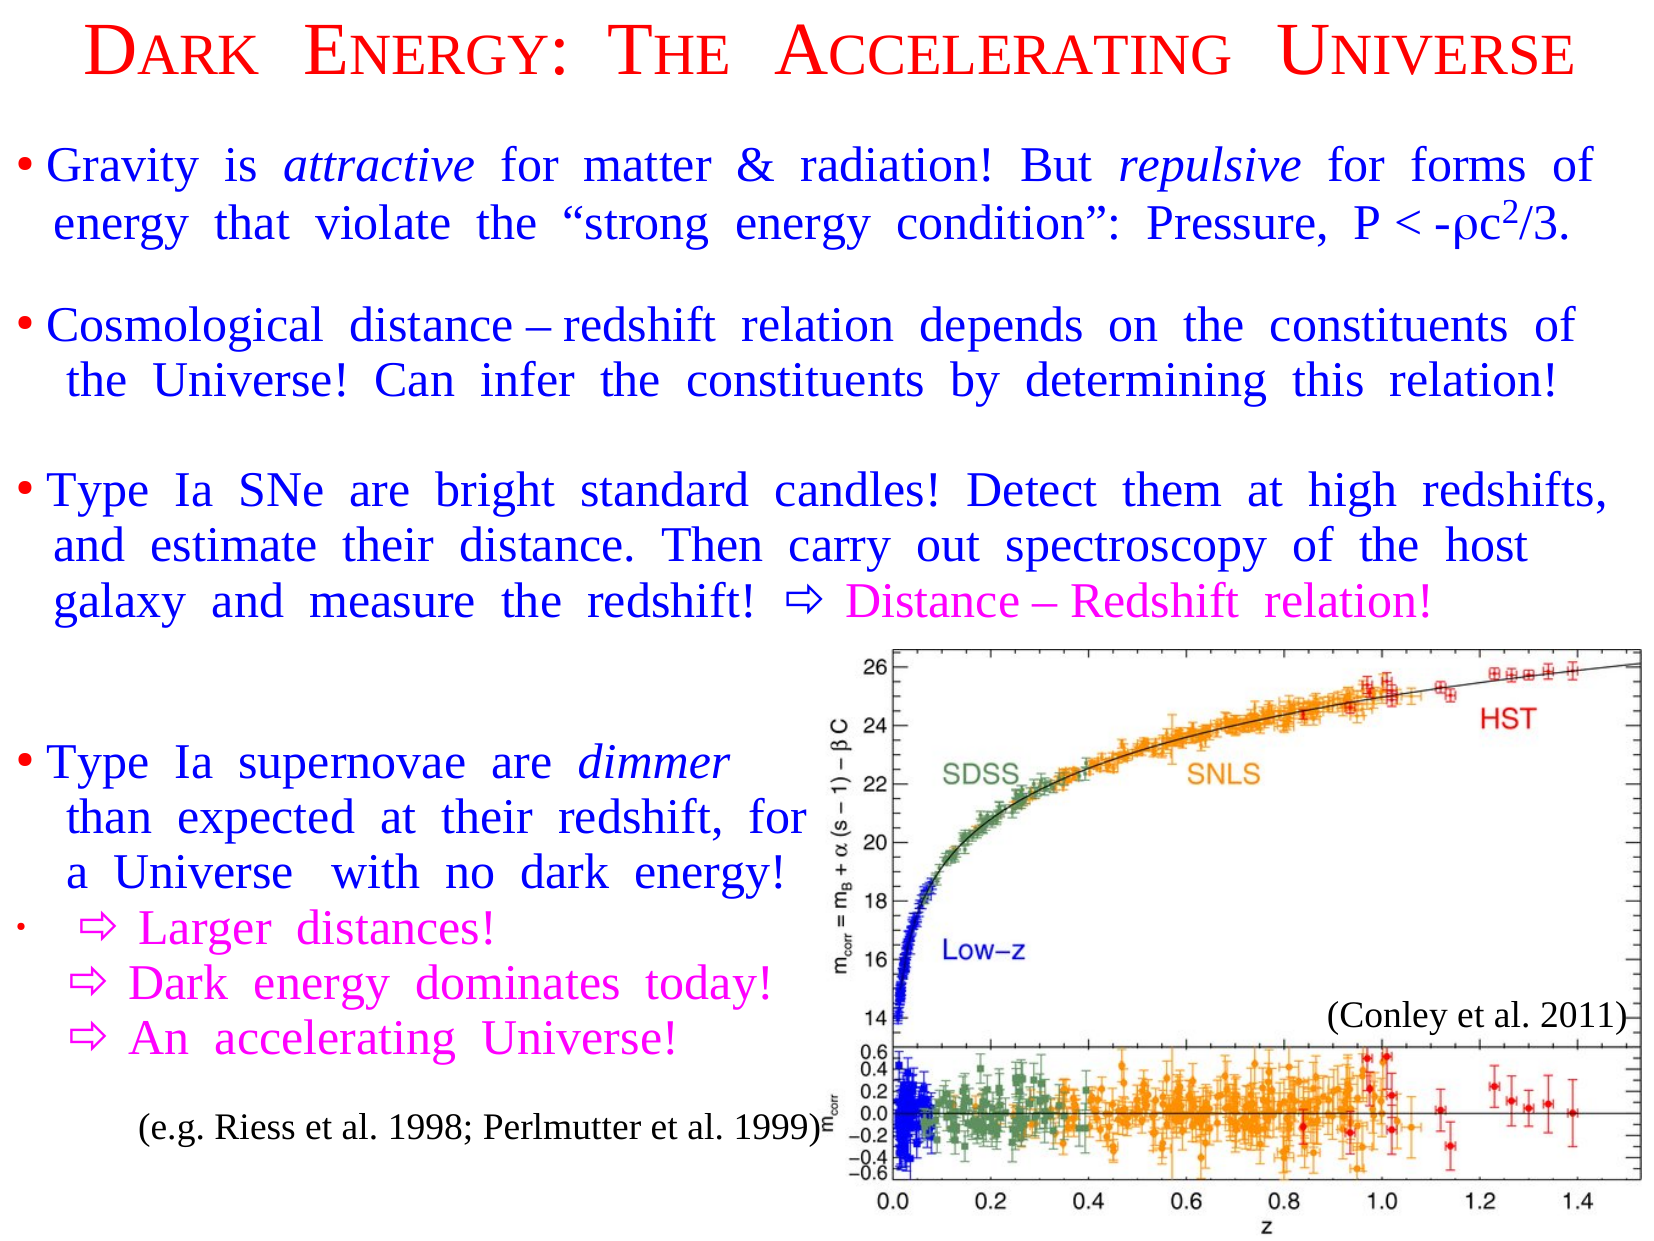

DARK ENERGY: THE ACCELERATING UNIVERSE
 Gravity is attractive for matter & radiation! But repulsive for forms of energy that violate the “strong energy condition”: Pressure, P < -ρc2/3.
 Cosmological distance – redshift relation depends on the constituents of
 the Universe! Can infer the constituents by determining this relation!
 Type Ia SNe are bright standard candles! Detect them at high redshifts,
 and estimate their distance. Then carry out spectroscopy of the host
 galaxy and measure the redshift!  Distance – Redshift relation!
 Type Ia supernovae are dimmer
 than expected at their redshift, for
 a Universe with no dark energy!
  Larger distances!
  Dark energy dominates today!
  An accelerating Universe!
(Conley et al. 2011)
(e.g. Riess et al. 1998; Perlmutter et al. 1999)